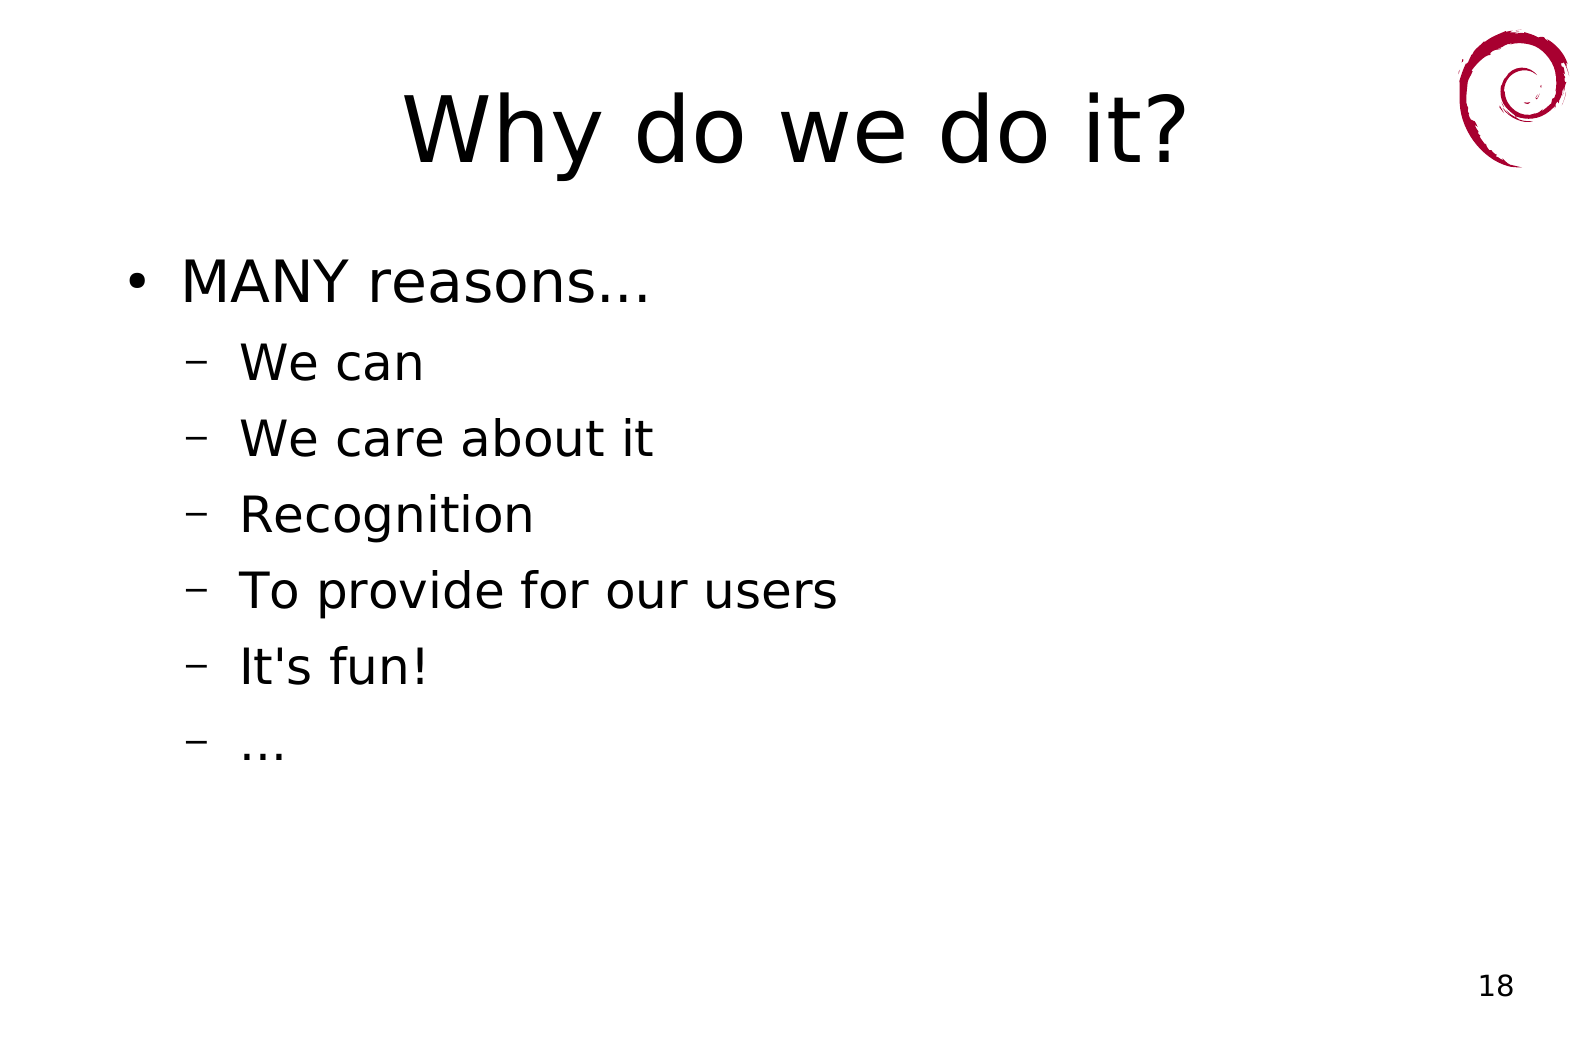

# Why do we do it?
MANY reasons...
We can
We care about it
Recognition
To provide for our users
It's fun!
...
18